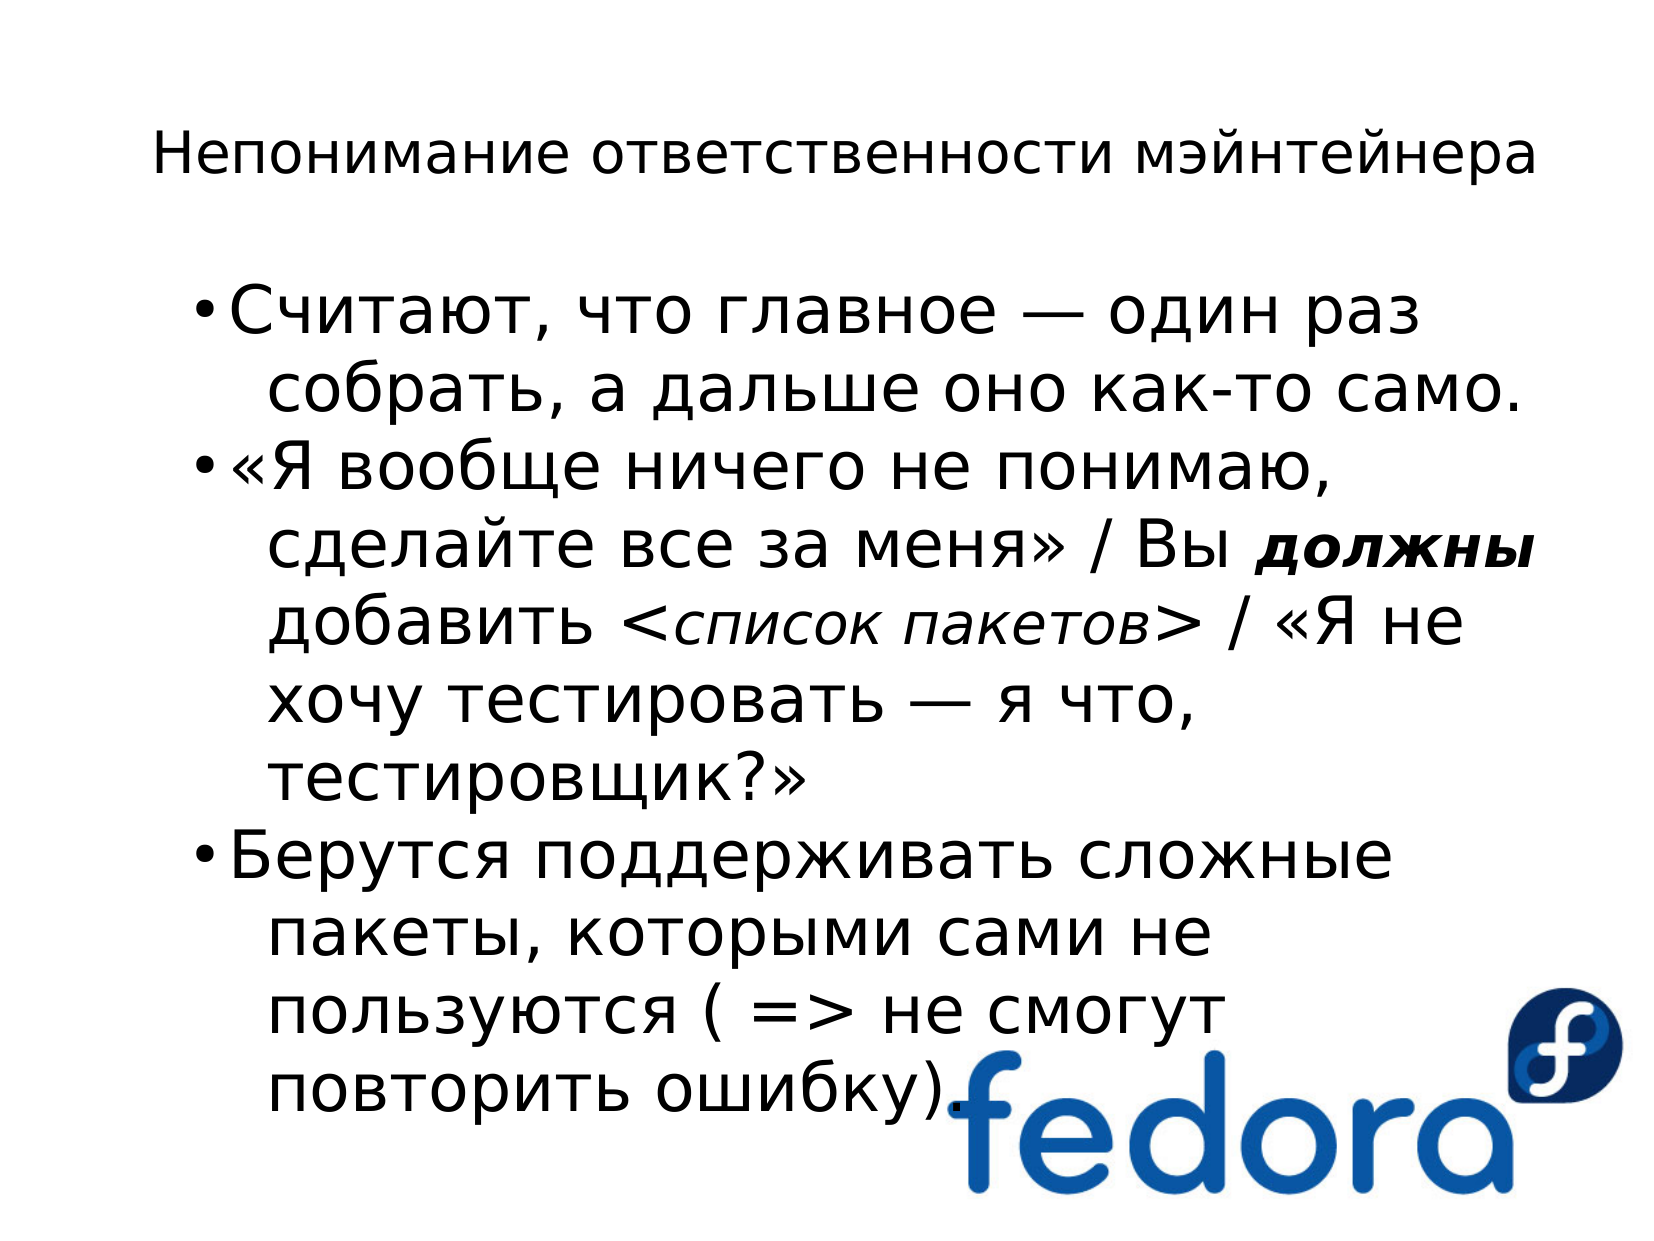

# Непонимание ответственности мэйнтейнера
Считают, что главное — один раз собрать, а дальше оно как-то само.
«Я вообще ничего не понимаю, сделайте все за меня» / Вы должны добавить <список пакетов> / «Я не хочу тестировать — я что, тестировщик?»
Берутся поддерживать сложные пакеты, которыми сами не пользуются ( => не смогут повторить ошибку).